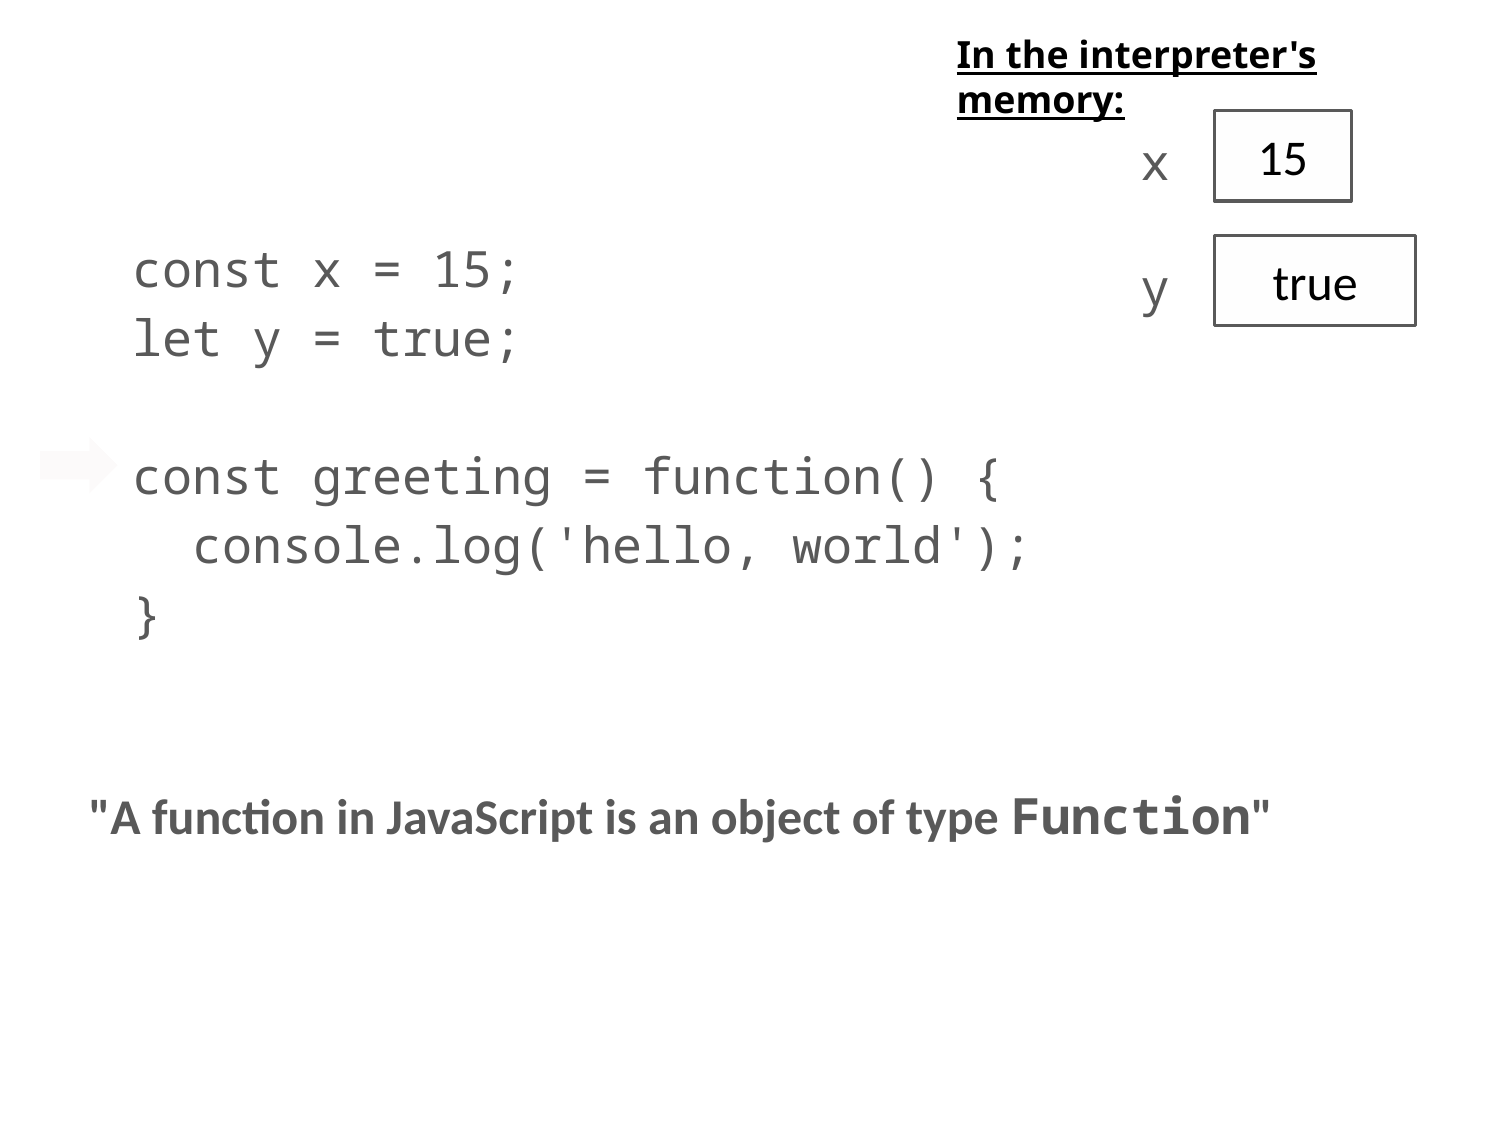

In the interpreter's memory:
x
15
const x = 15;
let y = true;
const greeting = function() {
 console.log('hello, world');
}
y
true
# "A function in JavaScript is an object of type Function"